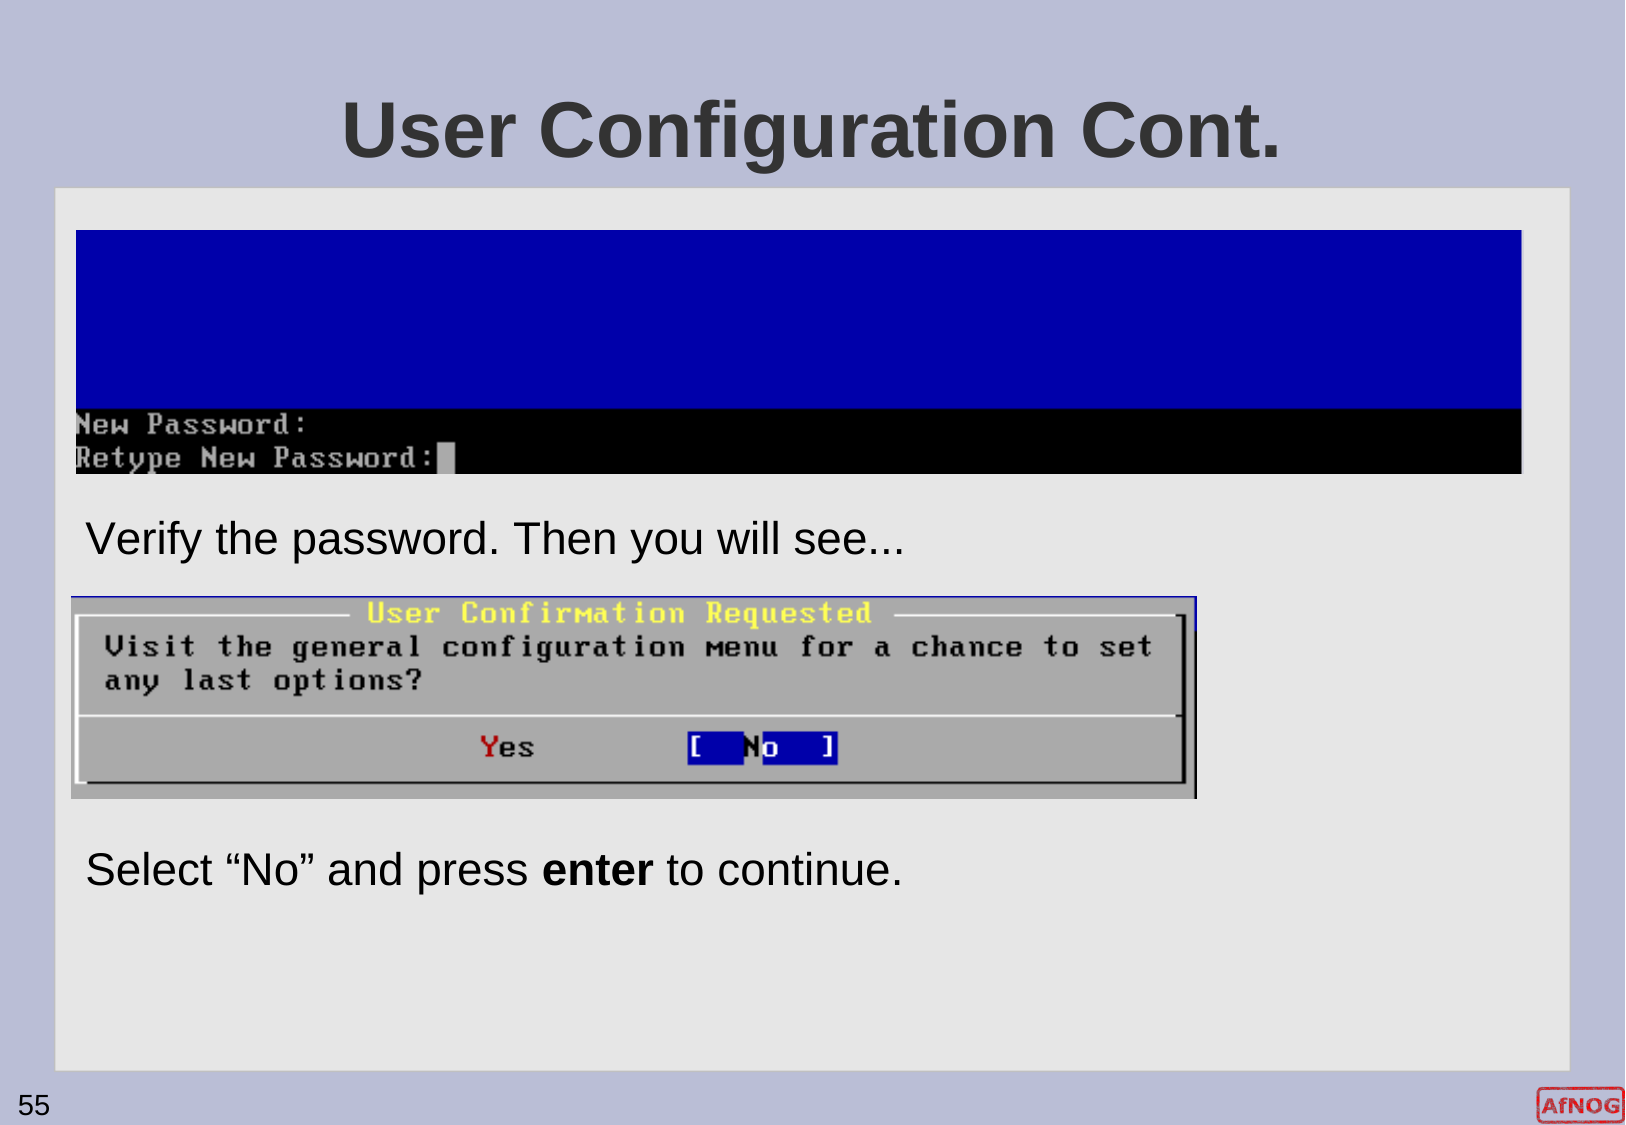

# User Configuration Cont.
Verify the password. Then you will see...
Select “No” and press enter to continue.